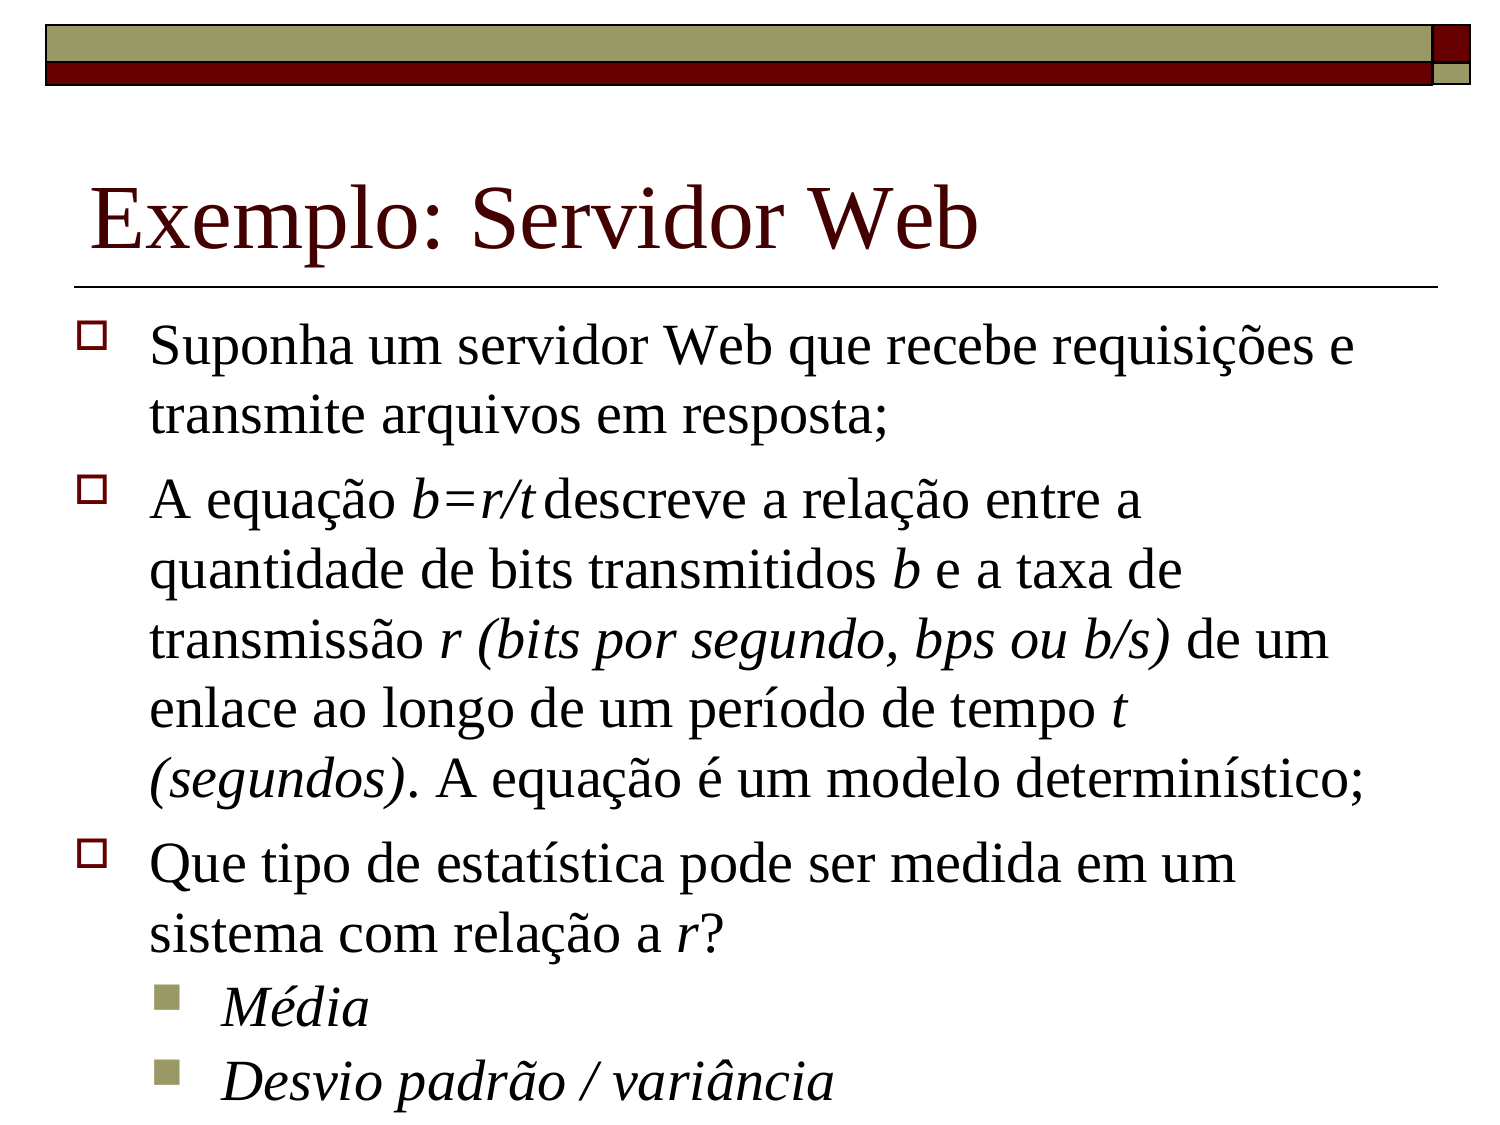

# Exemplo: Servidor Web
Suponha um servidor Web que recebe requisições e transmite arquivos em resposta;
A equação b=r/t descreve a relação entre a quantidade de bits transmitidos b e a taxa de transmissão r (bits por segundo, bps ou b/s) de um enlace ao longo de um período de tempo t (segundos). A equação é um modelo determinístico;
Que tipo de estatística pode ser medida em um sistema com relação a r?
Média
Desvio padrão / variância